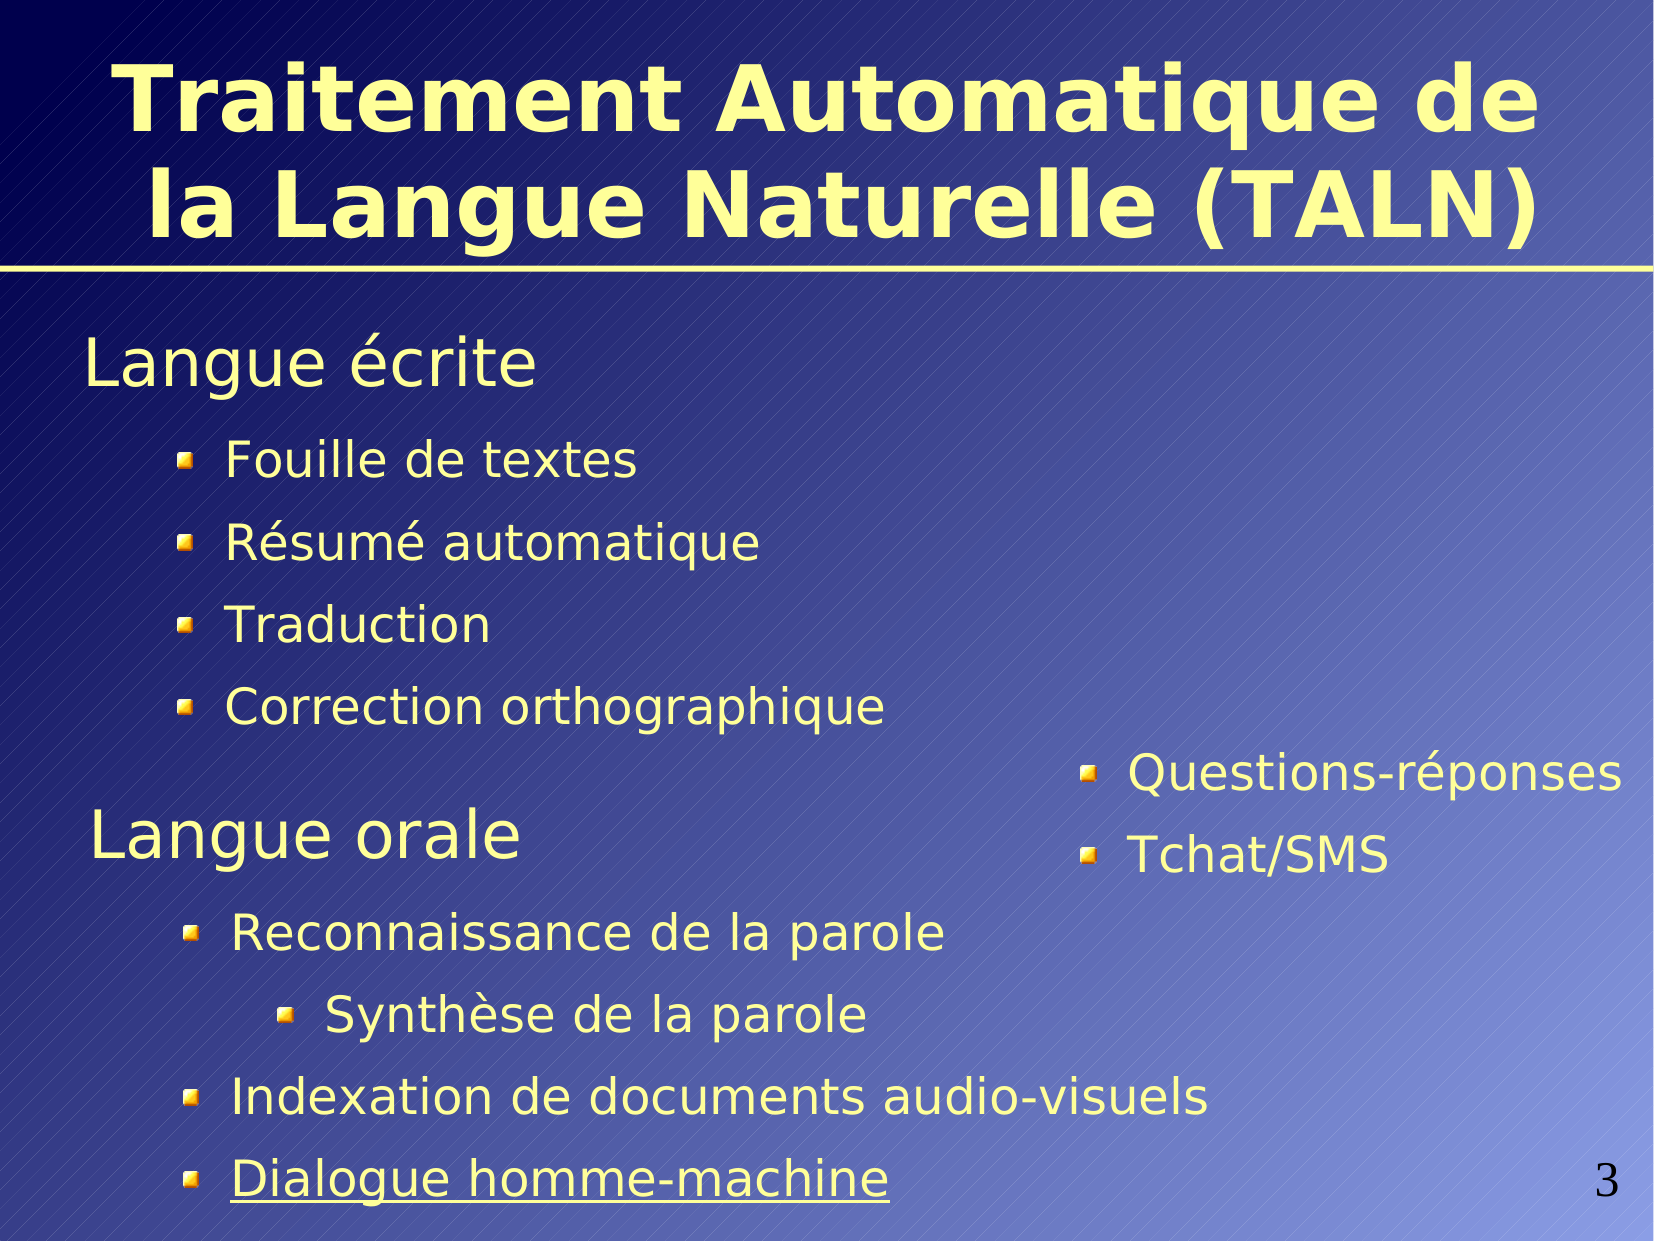

# Traitement Automatique de la Langue Naturelle (TALN)
Langue écrite
Fouille de textes
Résumé automatique
Traduction
Correction orthographique
Questions-réponses
Tchat/SMS
Langue orale
Reconnaissance de la parole
Synthèse de la parole
Indexation de documents audio-visuels
Dialogue homme-machine
3